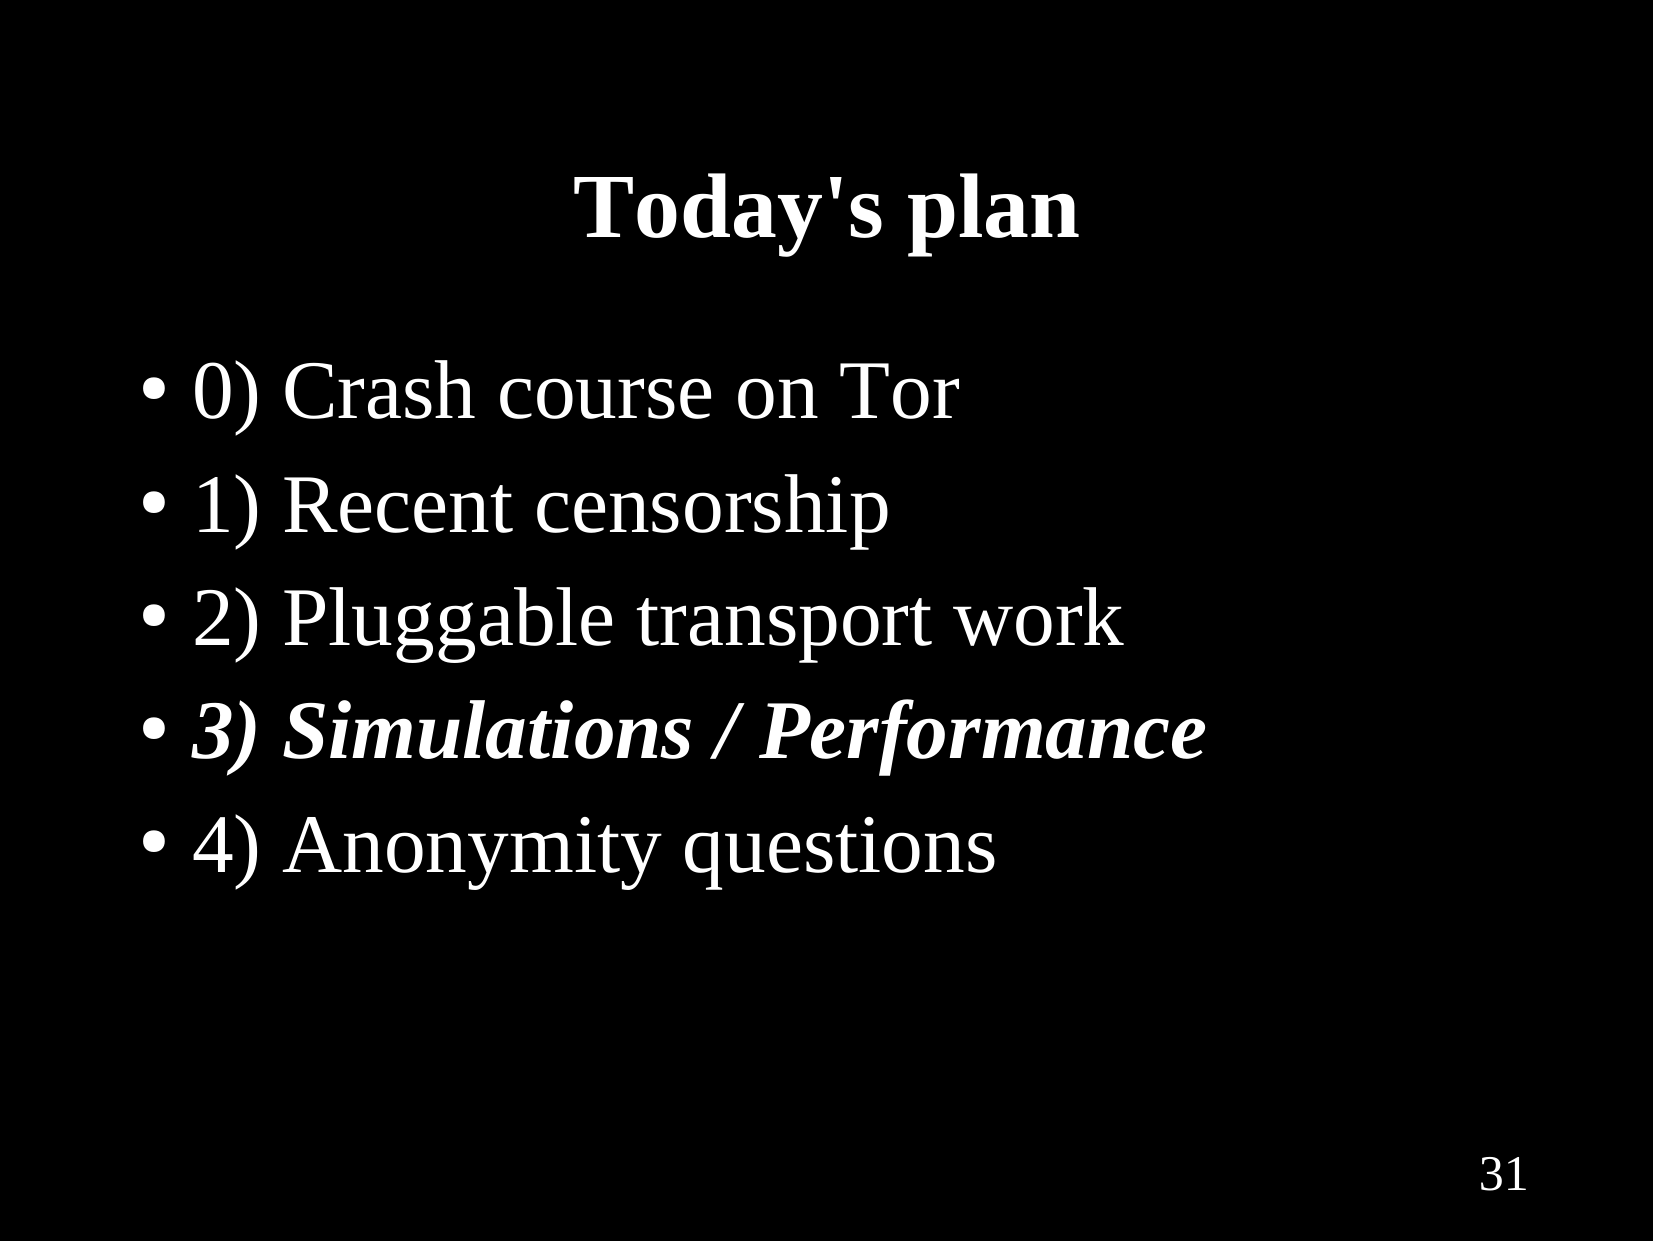

# Today's plan
0) Crash course on Tor
1) Recent censorship
2) Pluggable transport work
3) Simulations / Performance
4) Anonymity questions